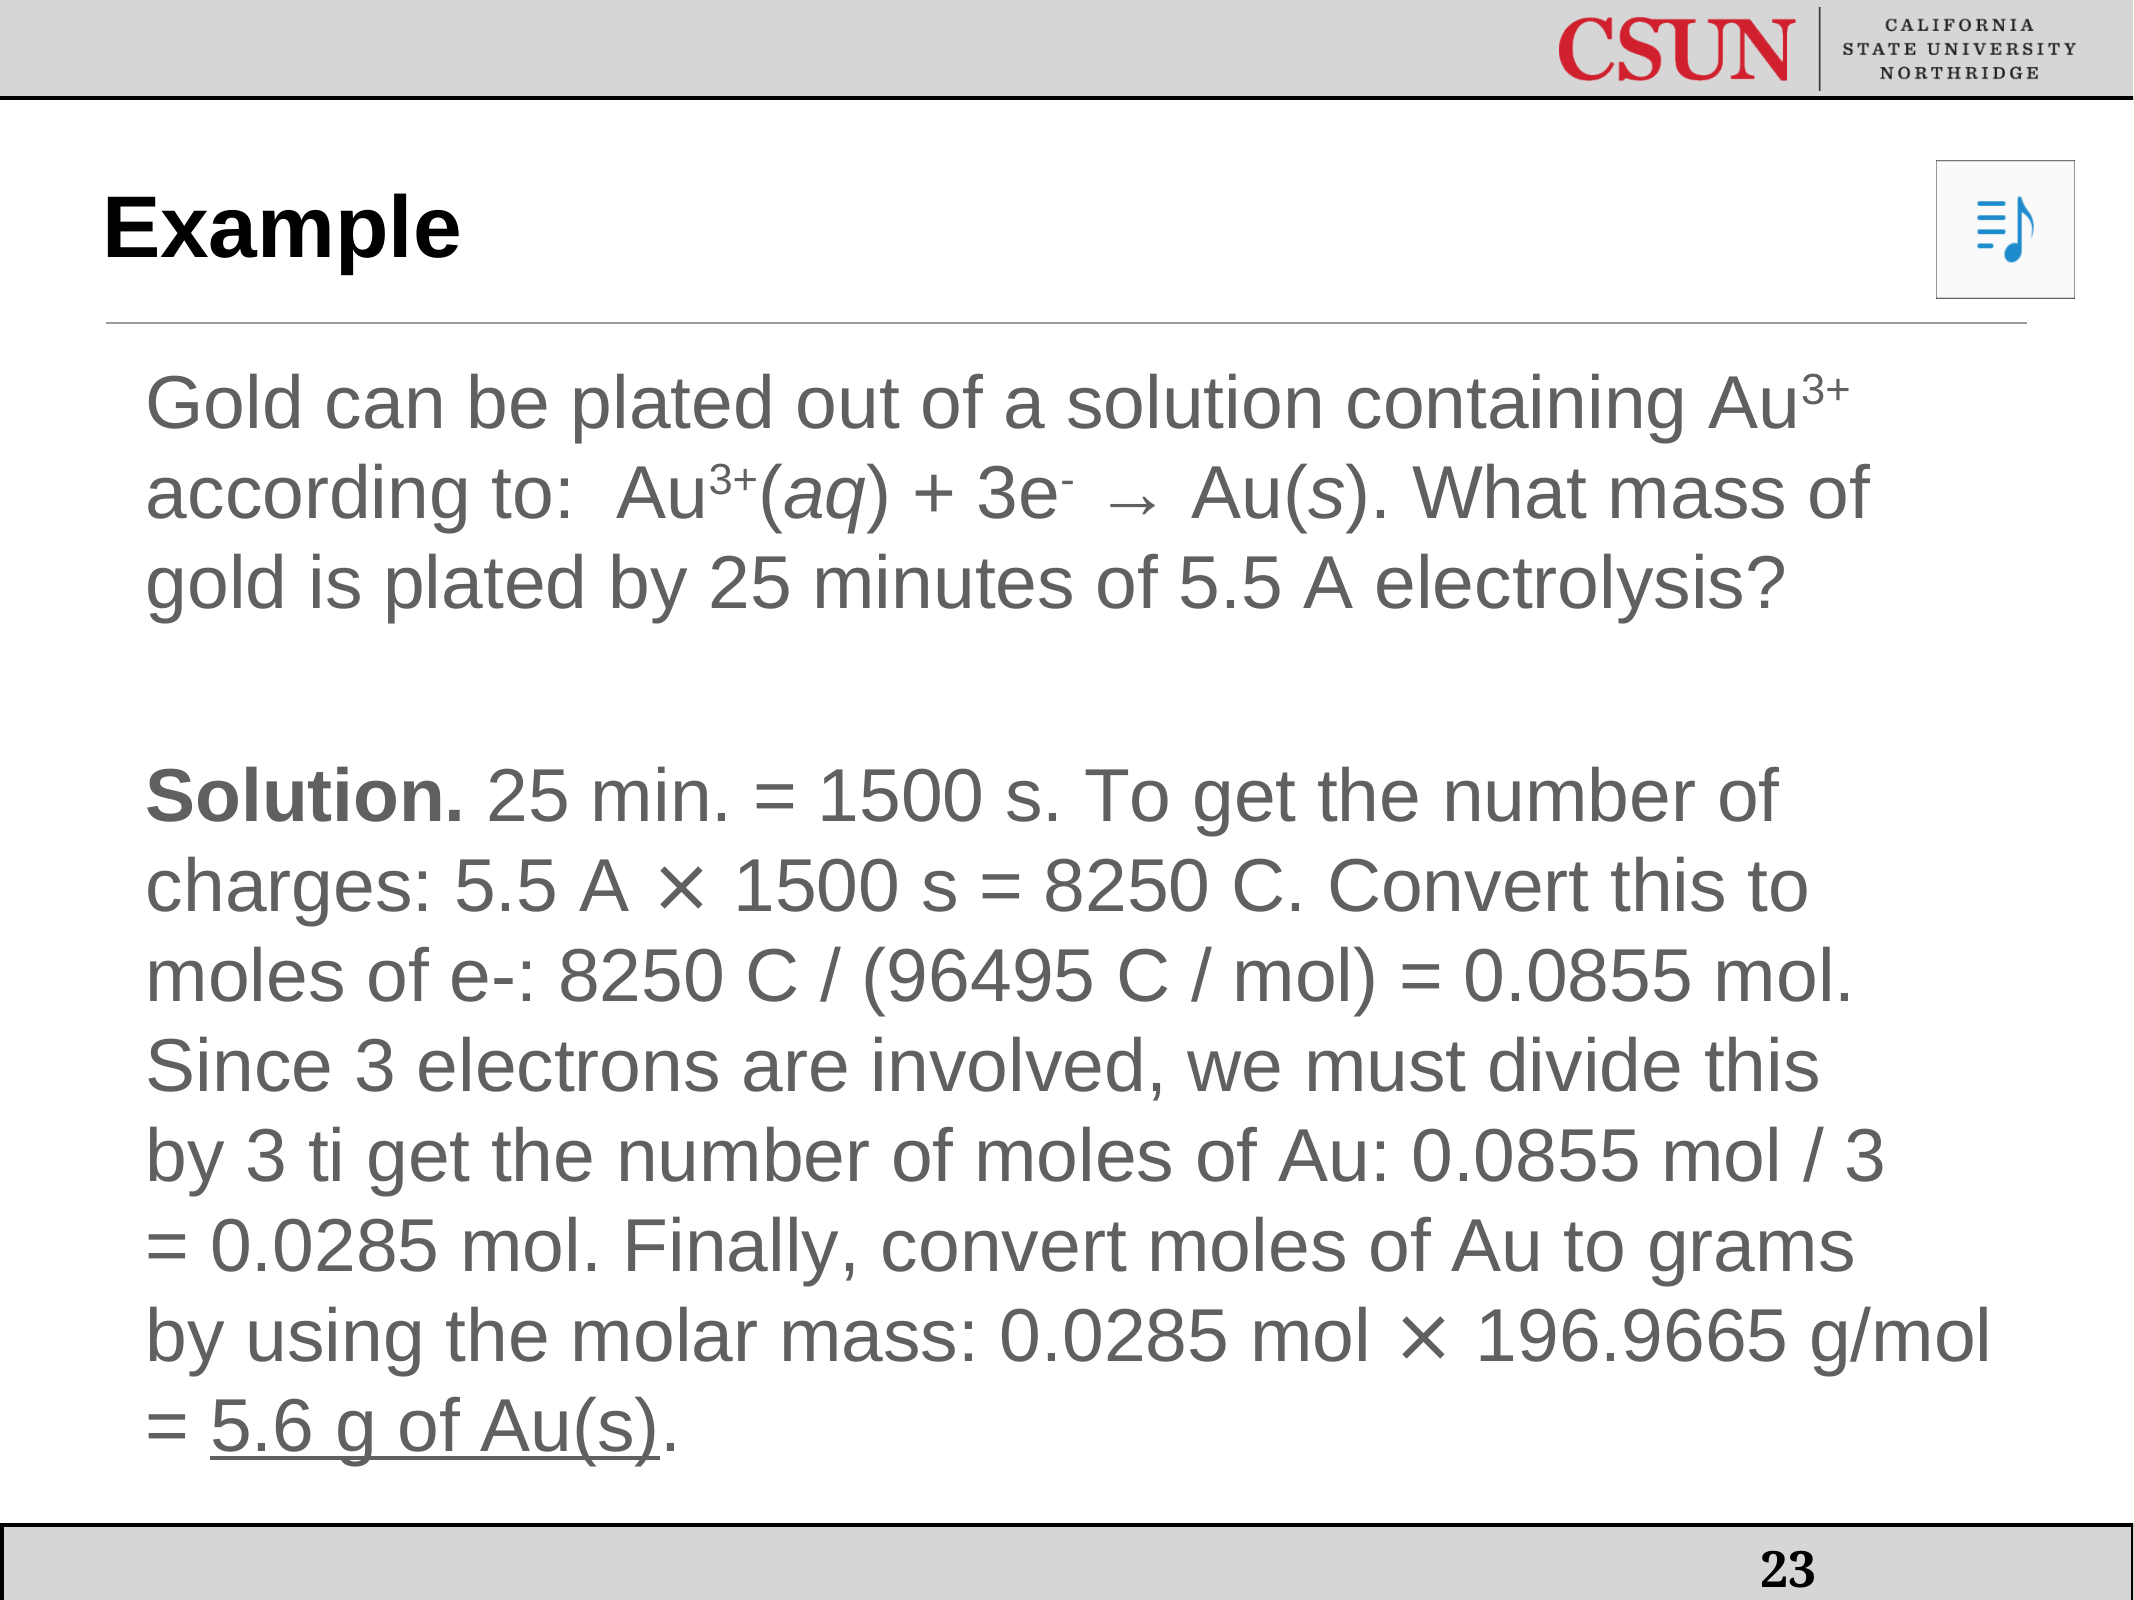

# Example
Gold can be plated out of a solution containing Au3+ according to: Au3+(aq) + 3e- → Au(s). What mass of gold is plated by 25 minutes of 5.5 A electrolysis?
Solution. 25 min. = 1500 s. To get the number of charges: 5.5 A ⨯ 1500 s = 8250 C. Convert this to moles of e-: 8250 C / (96495 C / mol) = 0.0855 mol.
Since 3 electrons are involved, we must divide this
by 3 ti get the number of moles of Au: 0.0855 mol / 3
= 0.0285 mol. Finally, convert moles of Au to grams
by using the molar mass: 0.0285 mol ⨯ 196.9665 g/mol
= 5.6 g of Au(s).
23